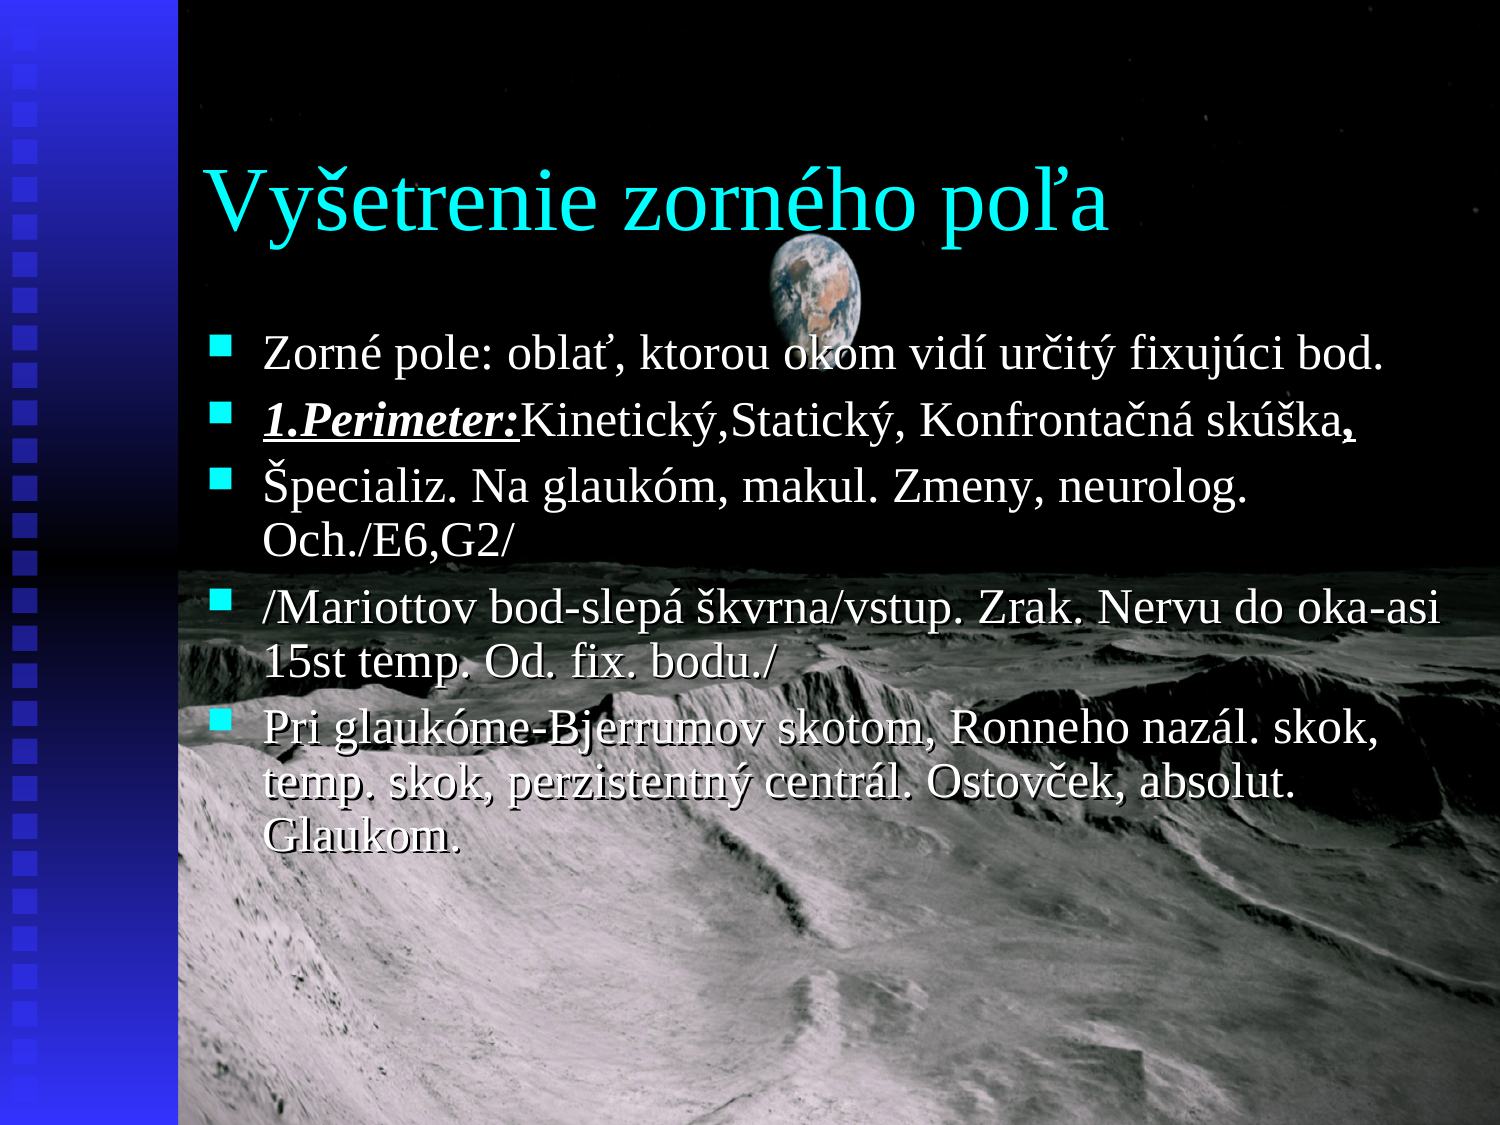

# Vyšetrenie zorného poľa
Zorné pole: oblať, ktorou okom vidí určitý fixujúci bod.
1.Perimeter:Kinetický,Statický, Konfrontačná skúška,
Špecializ. Na glaukóm, makul. Zmeny, neurolog. Och./E6,G2/
/Mariottov bod-slepá škvrna/vstup. Zrak. Nervu do oka-asi 15st temp. Od. fix. bodu./
Pri glaukóme-Bjerrumov skotom, Ronneho nazál. skok, temp. skok, perzistentný centrál. Ostovček, absolut. Glaukom.